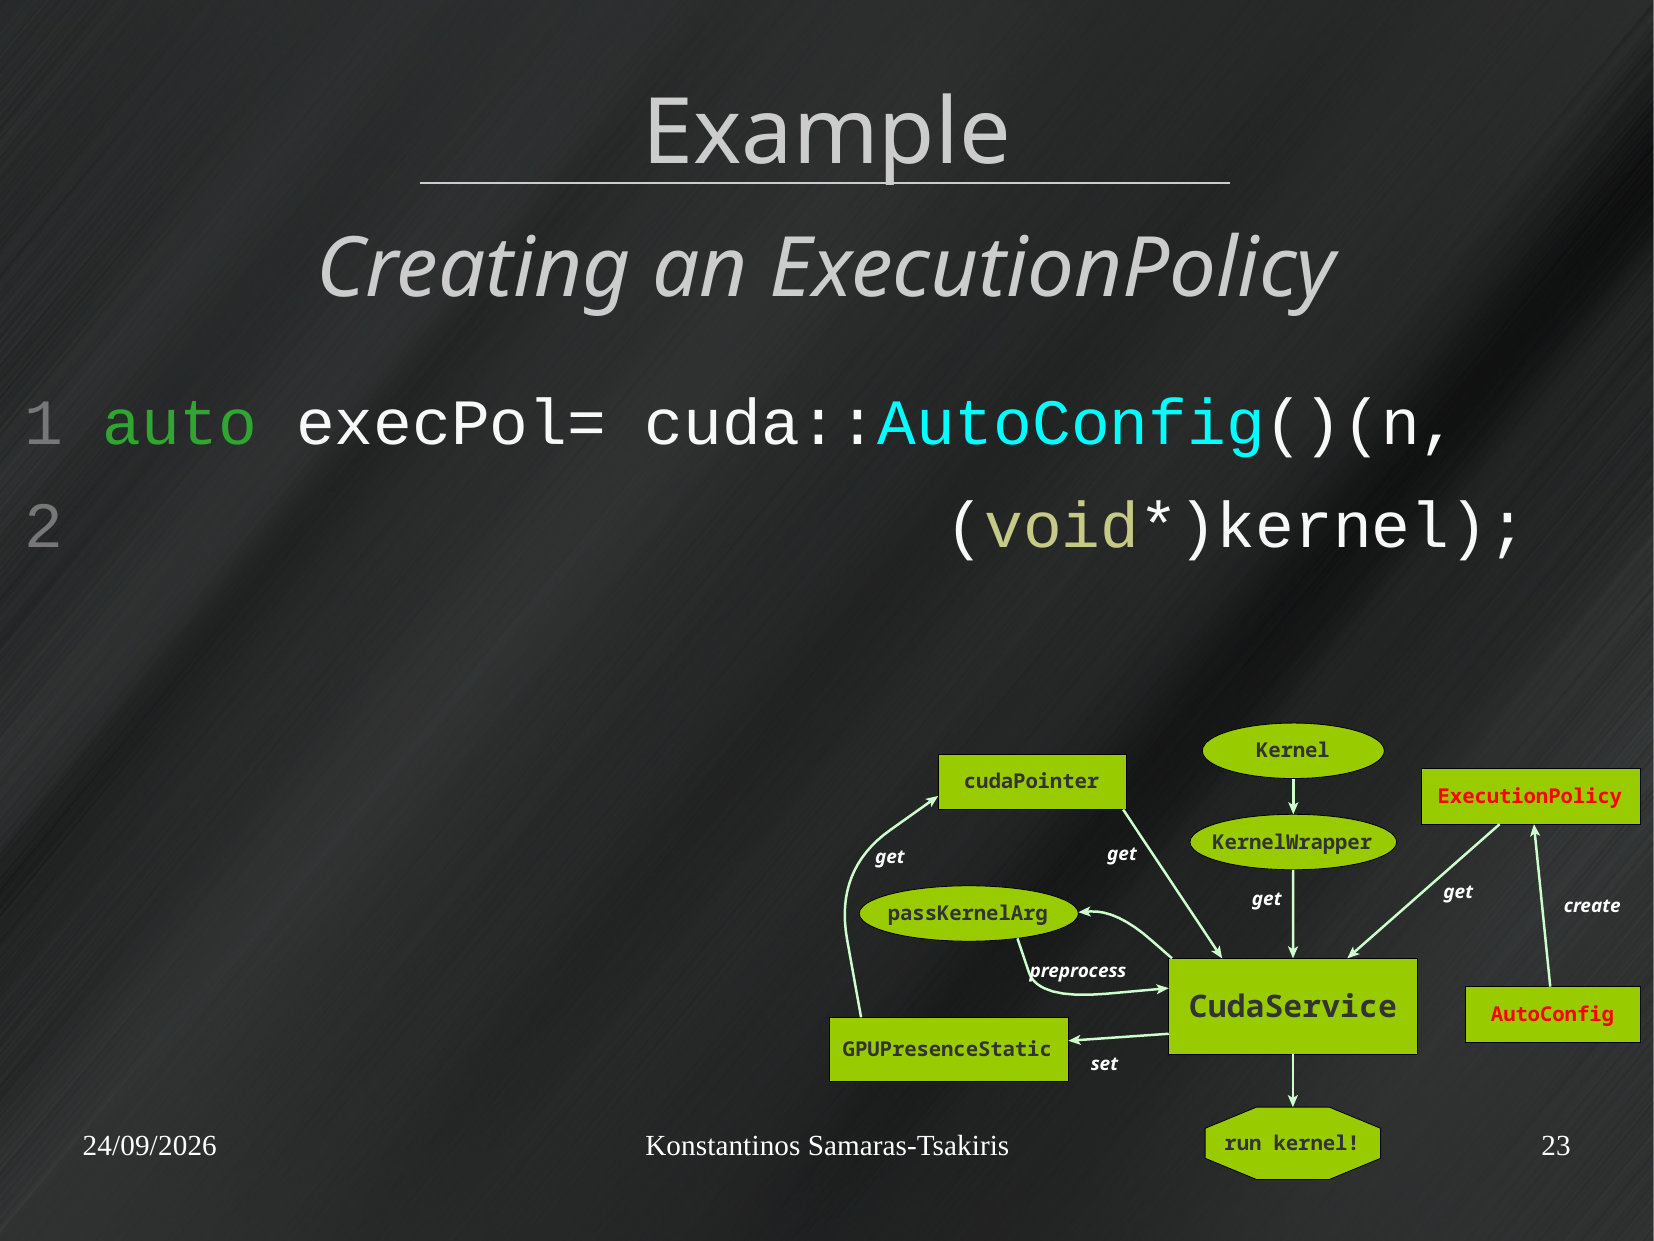

Example
Creating an ExecutionPolicy
# 1 auto execPol= cuda::AutoConfig()(n,
 2 							(void*)kernel);
Konstantinos Samaras-Tsakiris
23